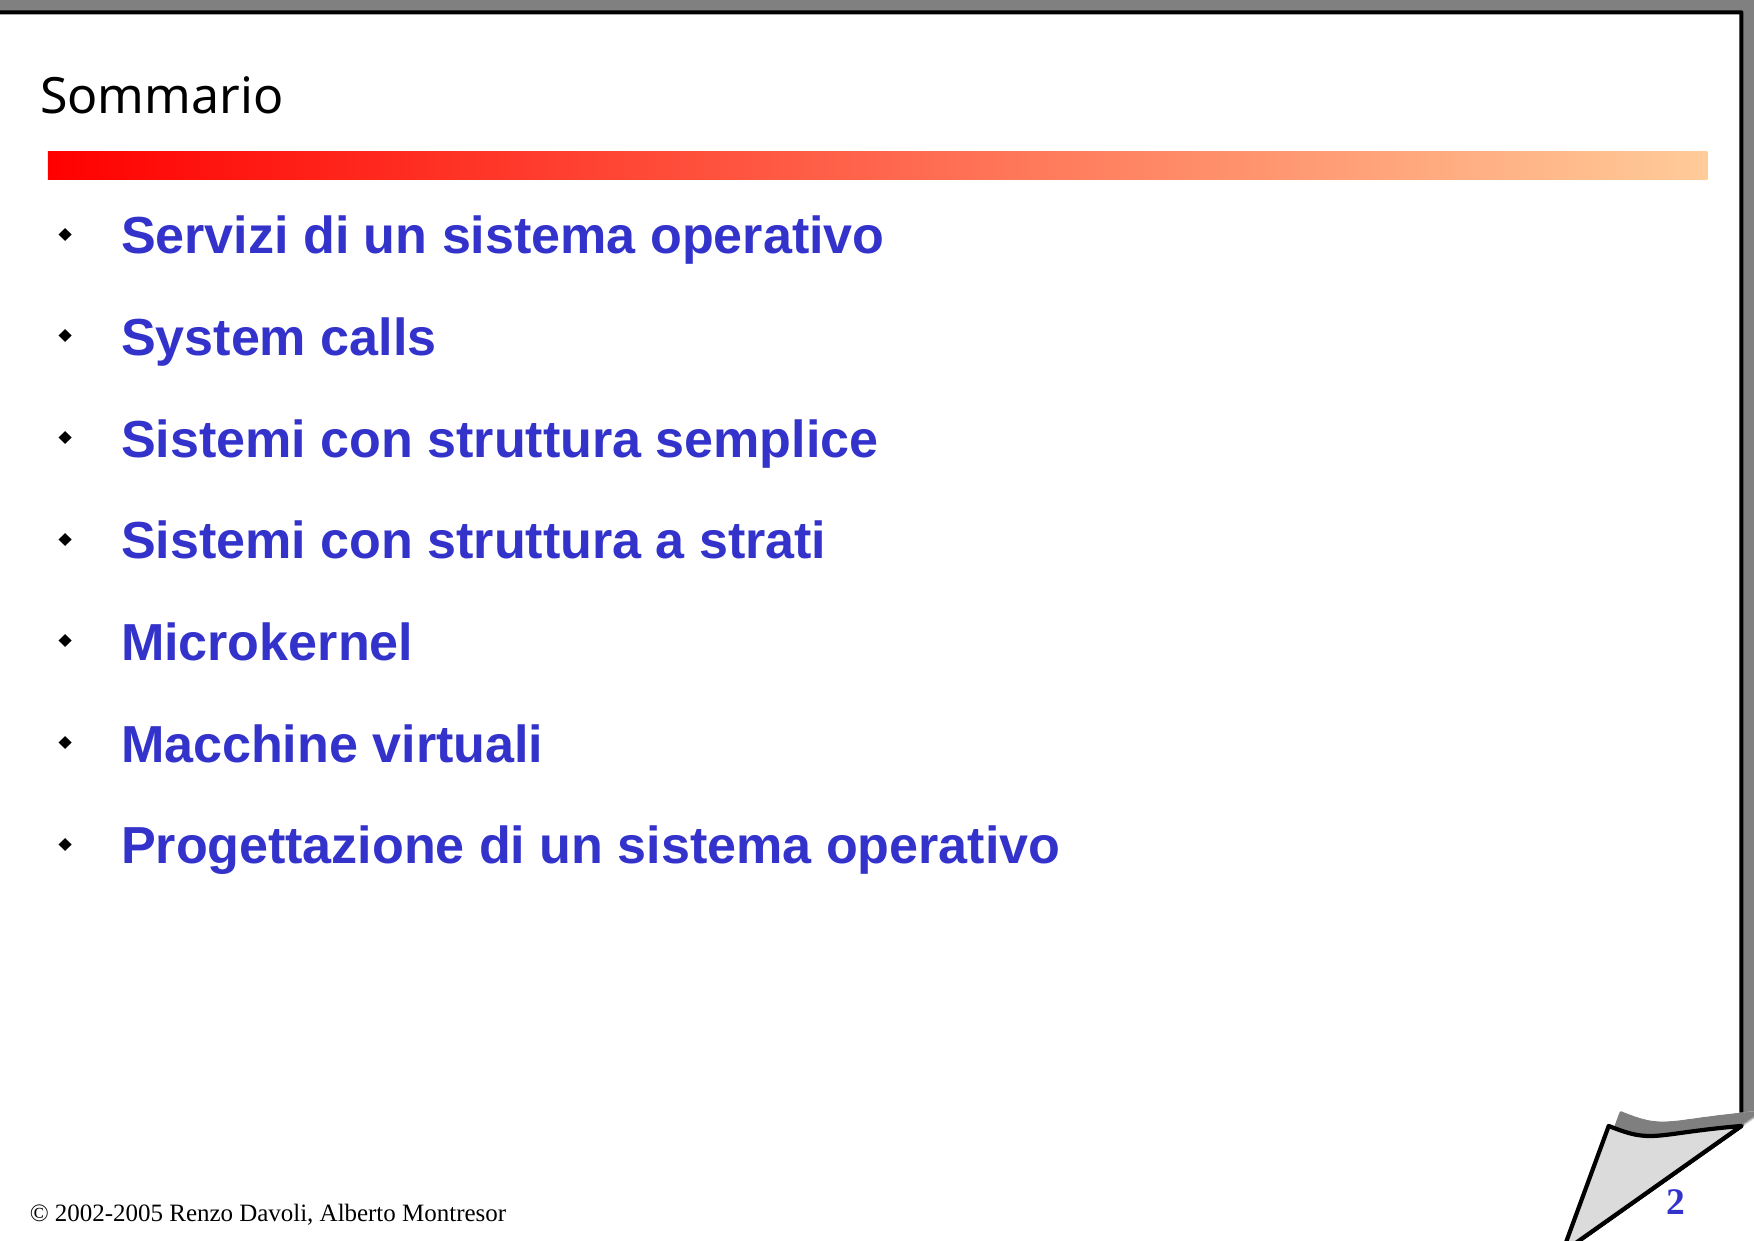

# Sommario
Servizi di un sistema operativo
System calls
Sistemi con struttura semplice
Sistemi con struttura a strati
Microkernel
Macchine virtuali
Progettazione di un sistema operativo